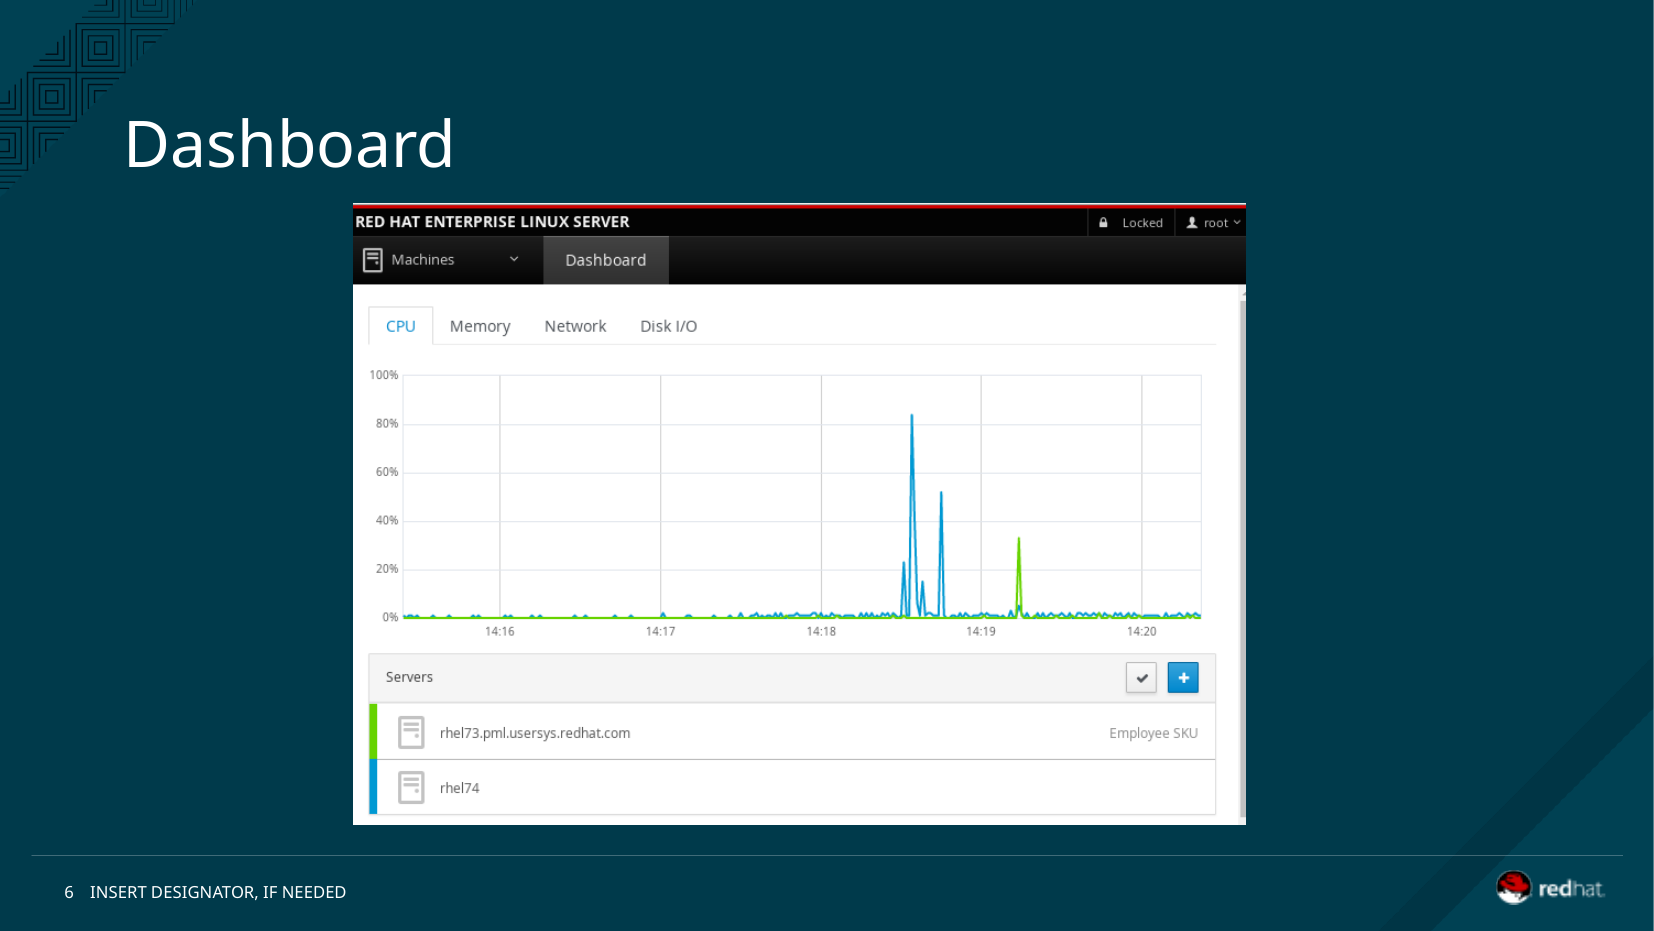

# Dashboard
6
INSERT DESIGNATOR, IF NEEDED